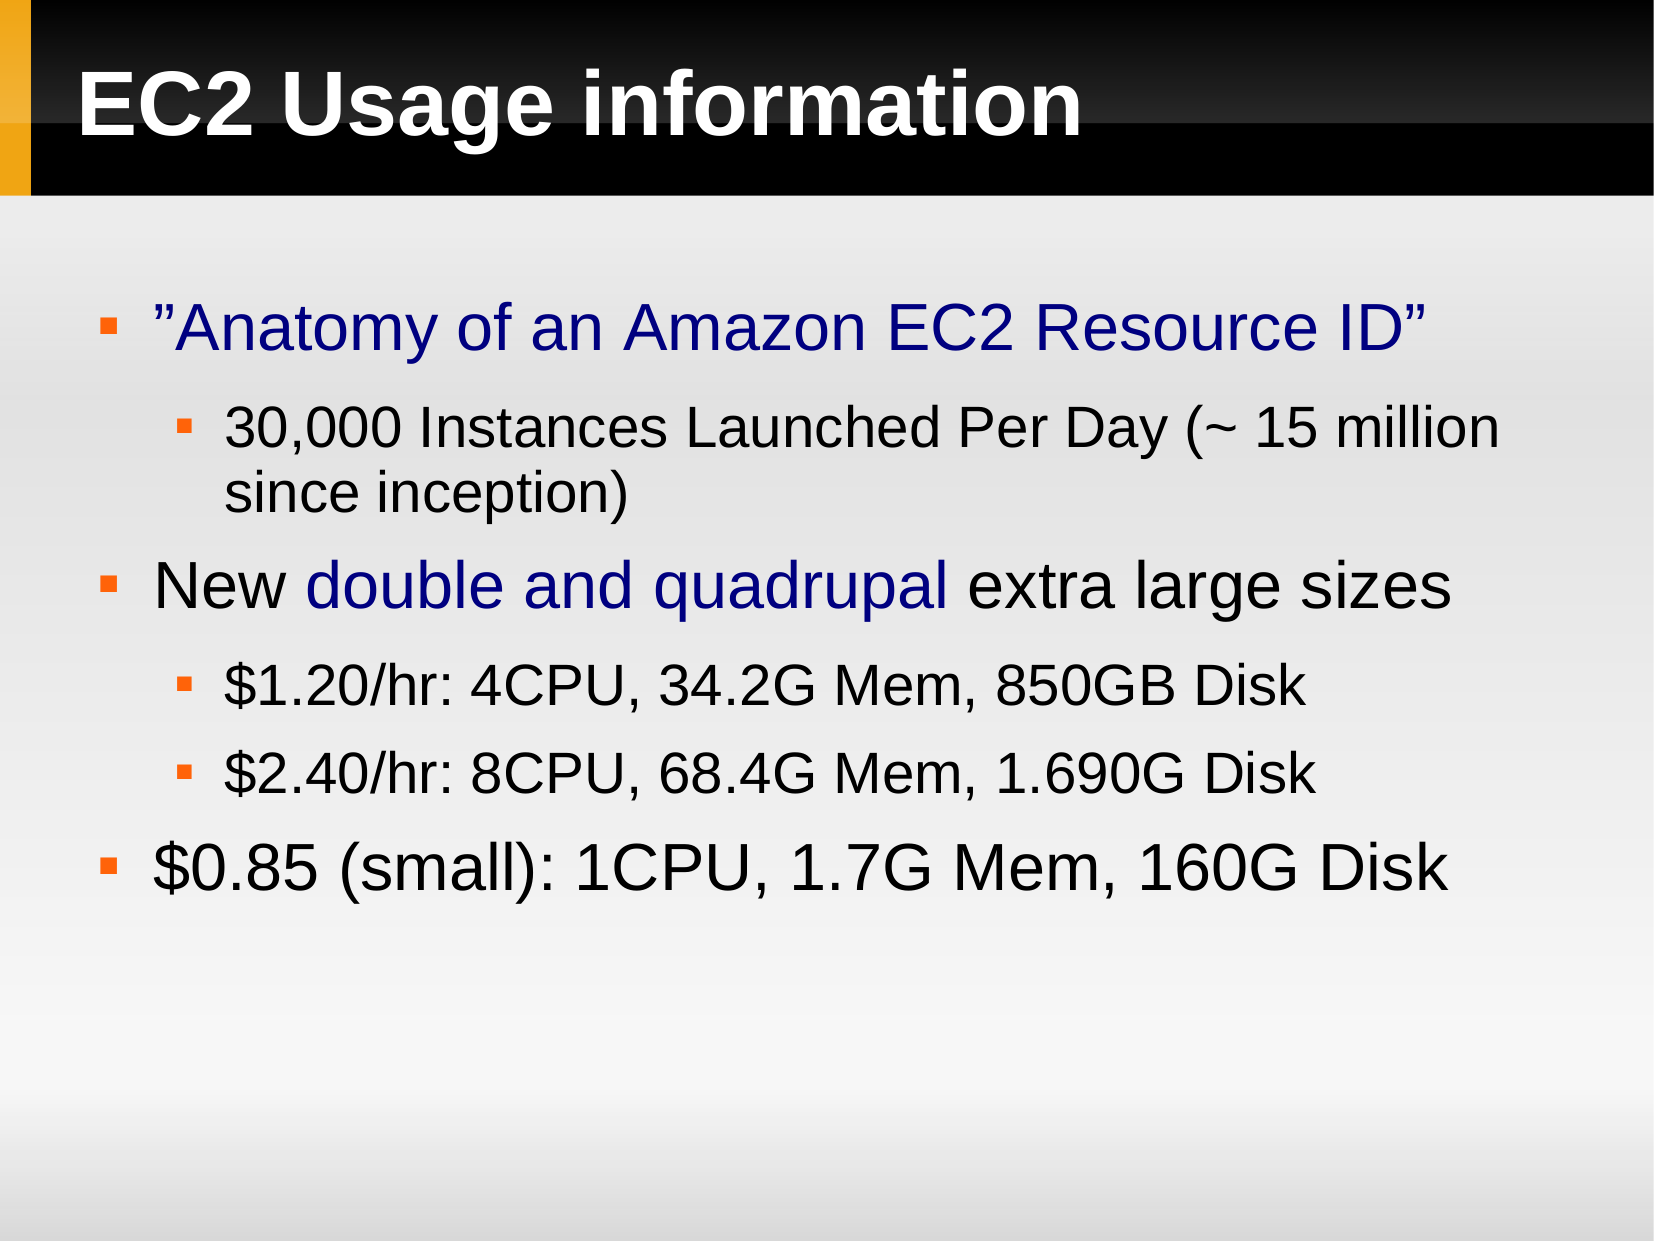

# EC2 Usage information
”Anatomy of an Amazon EC2 Resource ID”
30,000 Instances Launched Per Day (~ 15 million since inception)
New double and quadrupal extra large sizes
$1.20/hr: 4CPU, 34.2G Mem, 850GB Disk
$2.40/hr: 8CPU, 68.4G Mem, 1.690G Disk
$0.85 (small): 1CPU, 1.7G Mem, 160G Disk